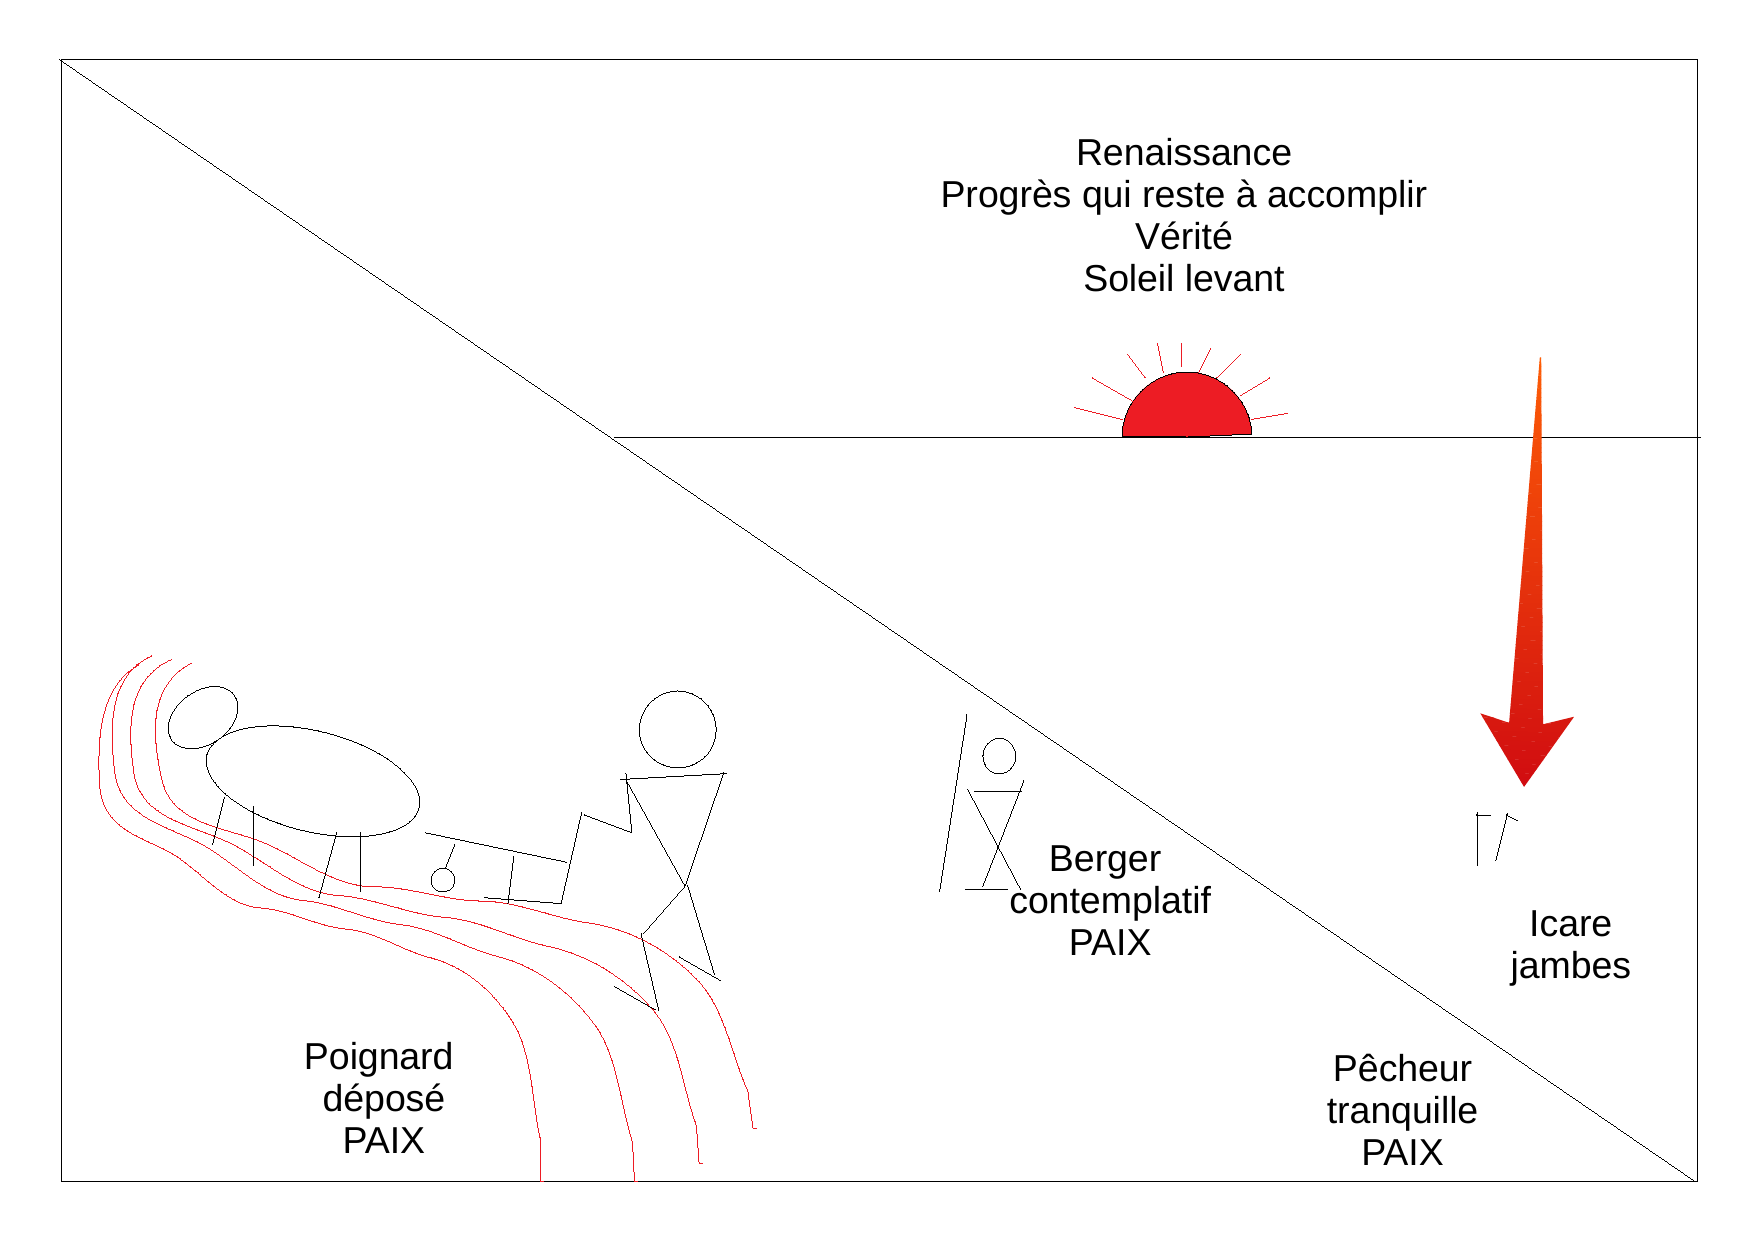

Renaissance
Progrès qui reste à accomplir
Vérité
Soleil levant
Berger
contemplatif
PAIX
Icare
jambes
Poignard
déposé
PAIX
Pêcheur
tranquille
PAIX